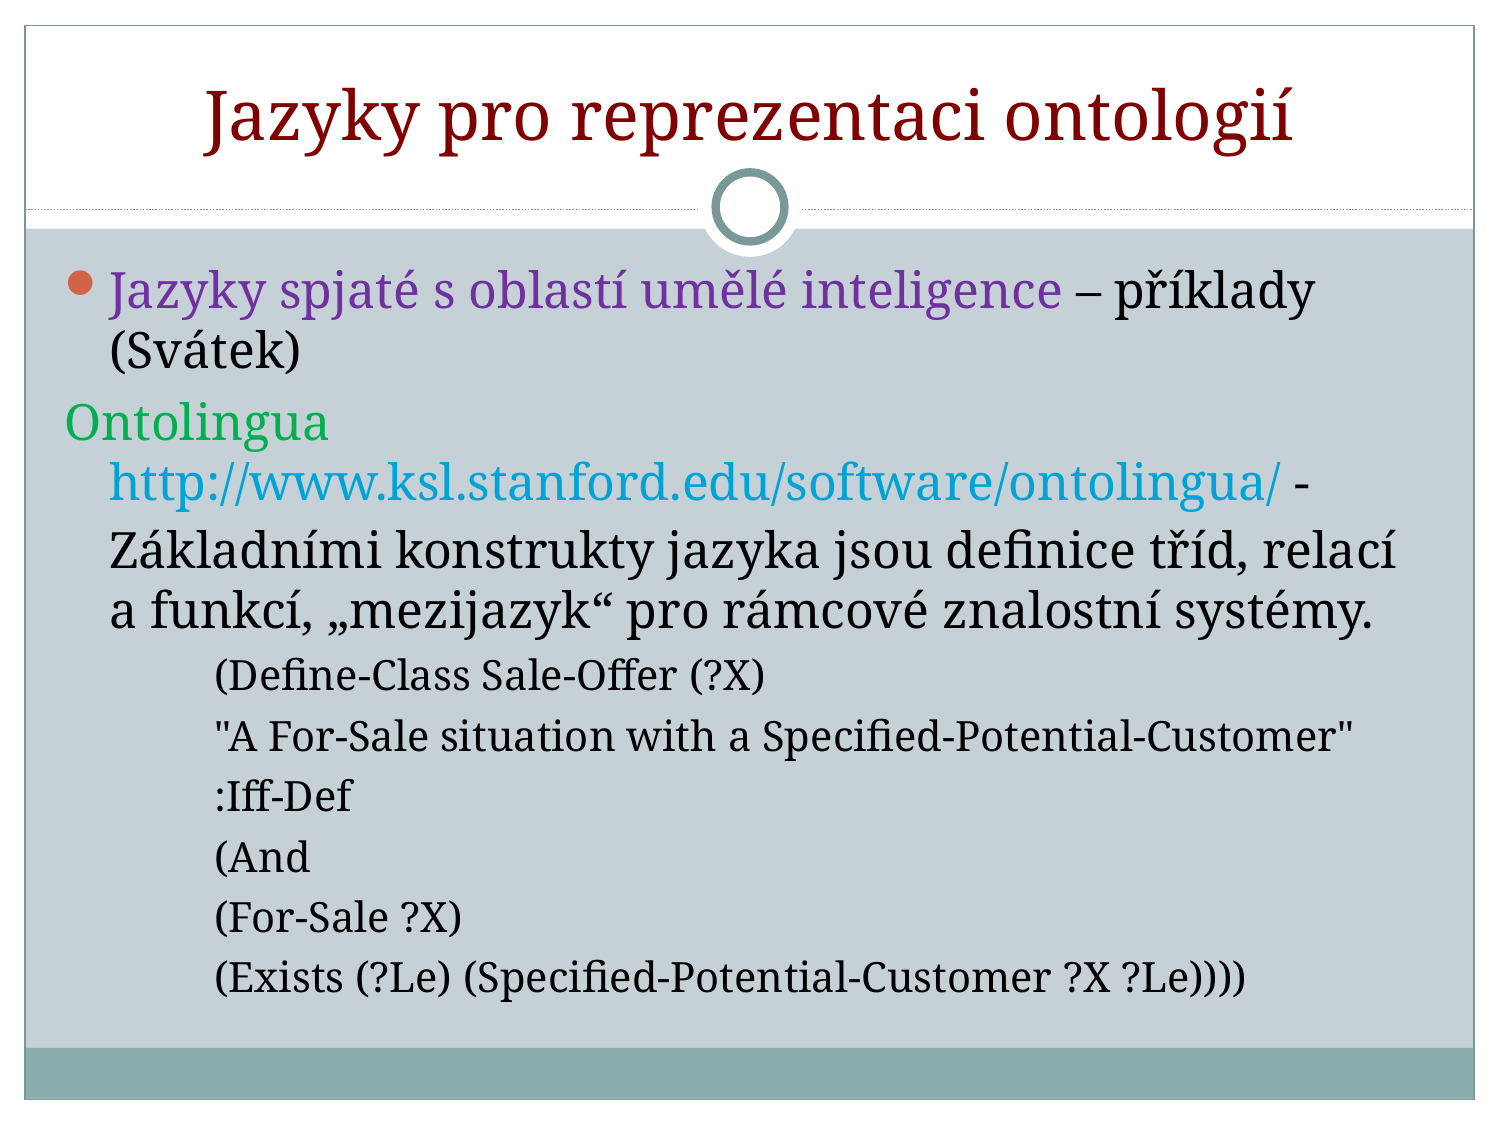

# Jazyky pro reprezentaci ontologií
Jazyky spjaté s oblastí umělé inteligence – příklady (Svátek)
Ontolingua http://www.ksl.stanford.edu/software/ontolingua/ - Základními konstrukty jazyka jsou definice tříd, relací
a funkcí, „mezijazyk“ pro rámcové znalostní systémy.
		(Define-Class Sale-Offer (?X)
		"A For-Sale situation with a Specified-Potential-Customer"
		:Iff-Def
		(And
		(For-Sale ?X)
		(Exists (?Le) (Specified-Potential-Customer ?X ?Le))))